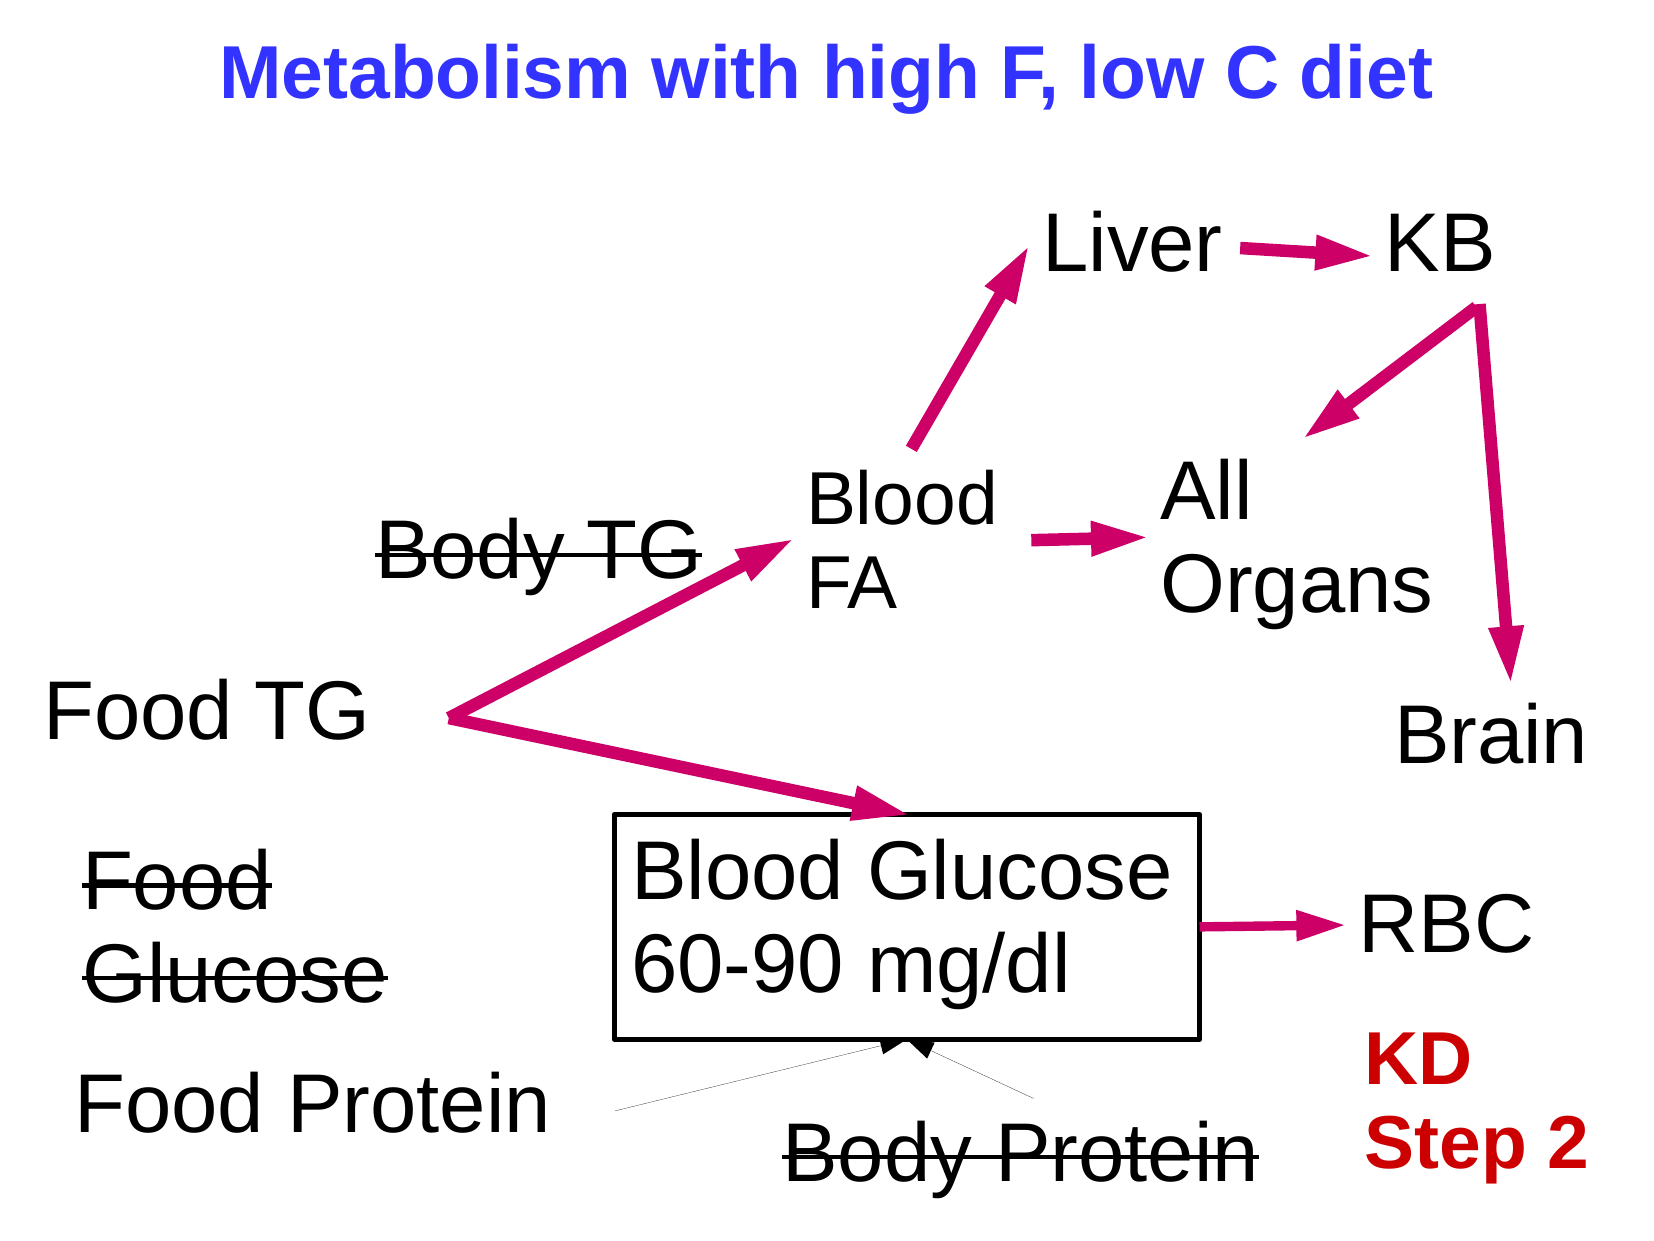

Metabolism with high F, low C diet
Liver
KB
#
All Organs
Blood
FA
Body TG
Food TG
Brain
Blood Glucose 60-90 mg/dl
Food Glucose
RBC
KD
Step 2
Food Protein
Body Protein